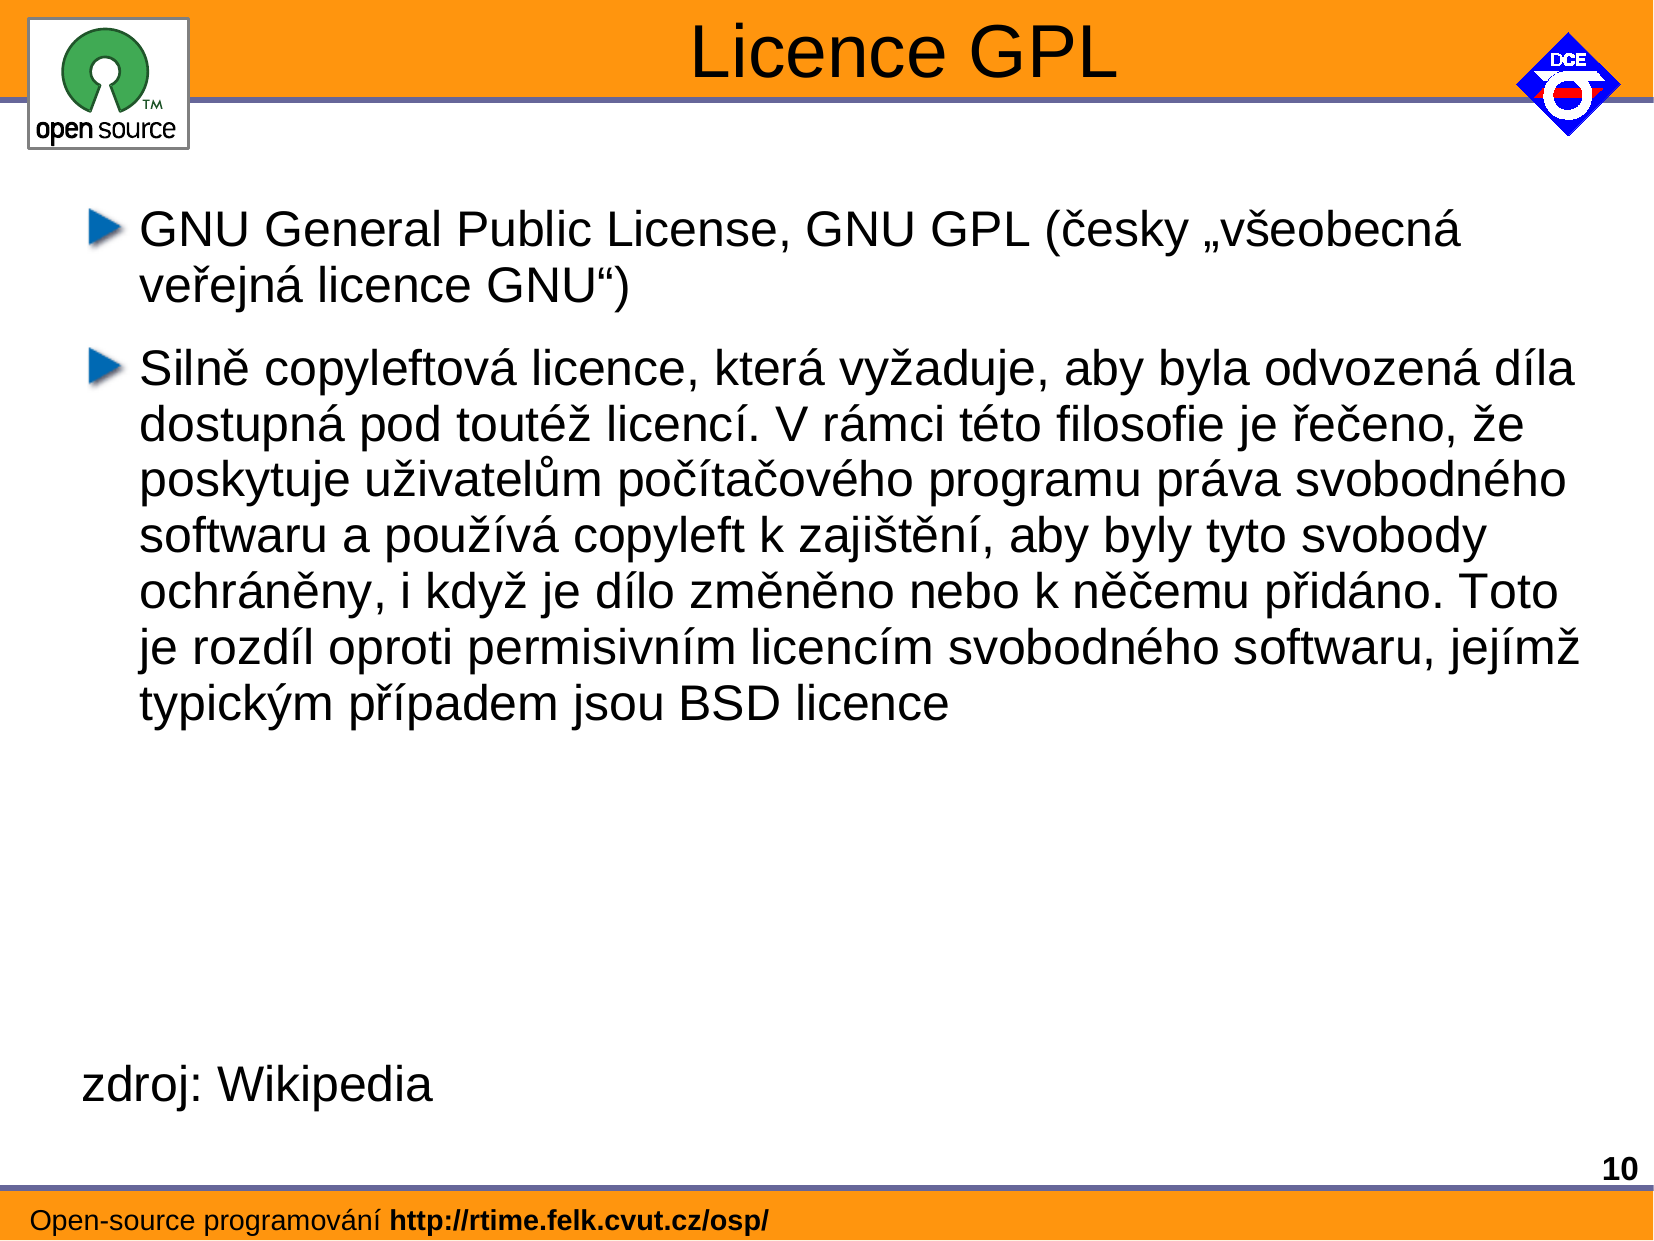

# Licence GPL
GNU General Public License, GNU GPL (česky „všeobecná veřejná licence GNU“)
Silně copyleftová licence, která vyžaduje, aby byla odvozená díla dostupná pod toutéž licencí. V rámci této filosofie je řečeno, že poskytuje uživatelům počítačového programu práva svobodného softwaru a používá copyleft k zajištění, aby byly tyto svobody ochráněny, i když je dílo změněno nebo k něčemu přidáno. Toto je rozdíl oproti permisivním licencím svobodného softwaru, jejímž typickým případem jsou BSD licence
zdroj: Wikipedia